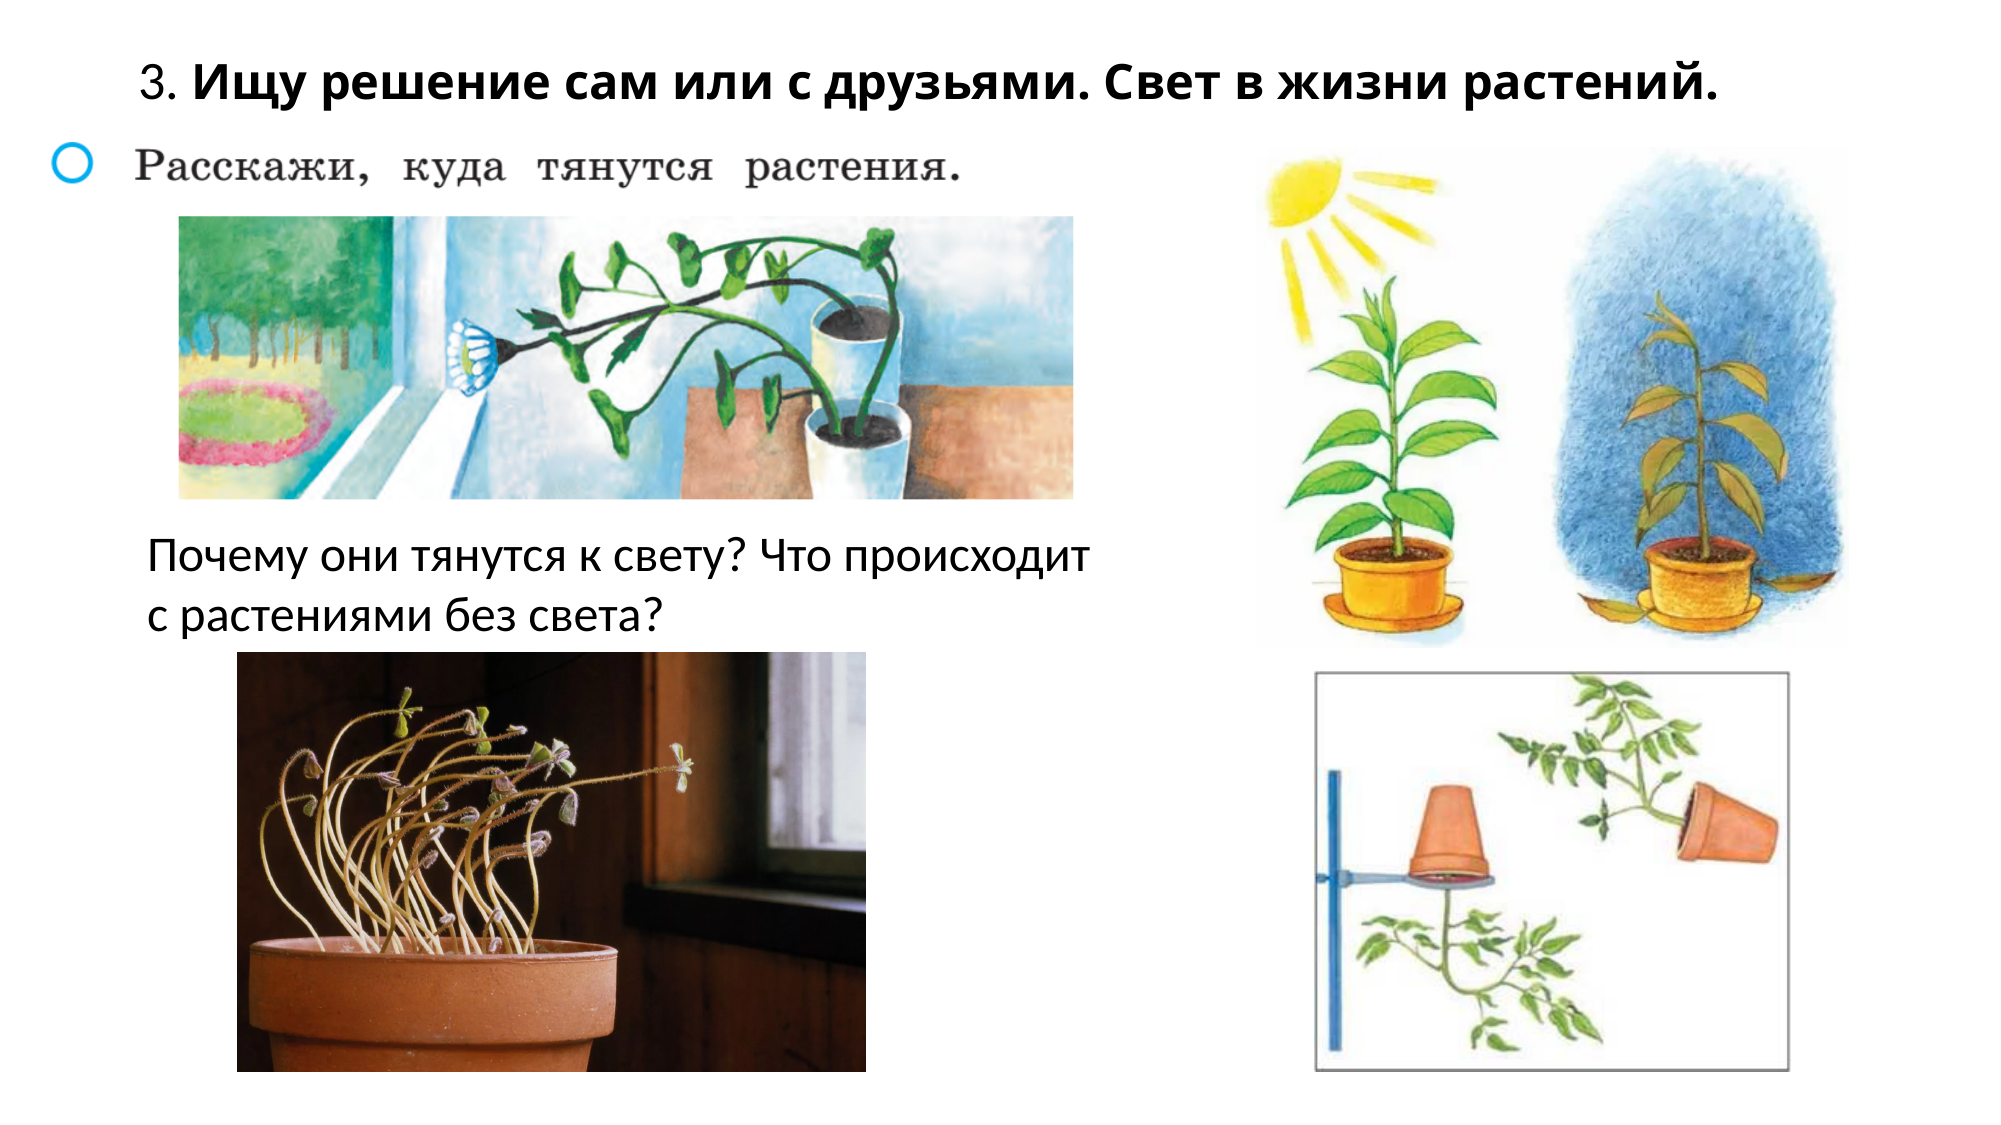

# 3. Ищу решение сам или с друзьями. Свет в жизни растений.
Почему они тянутся к свету? Что происходит с растениями без света?